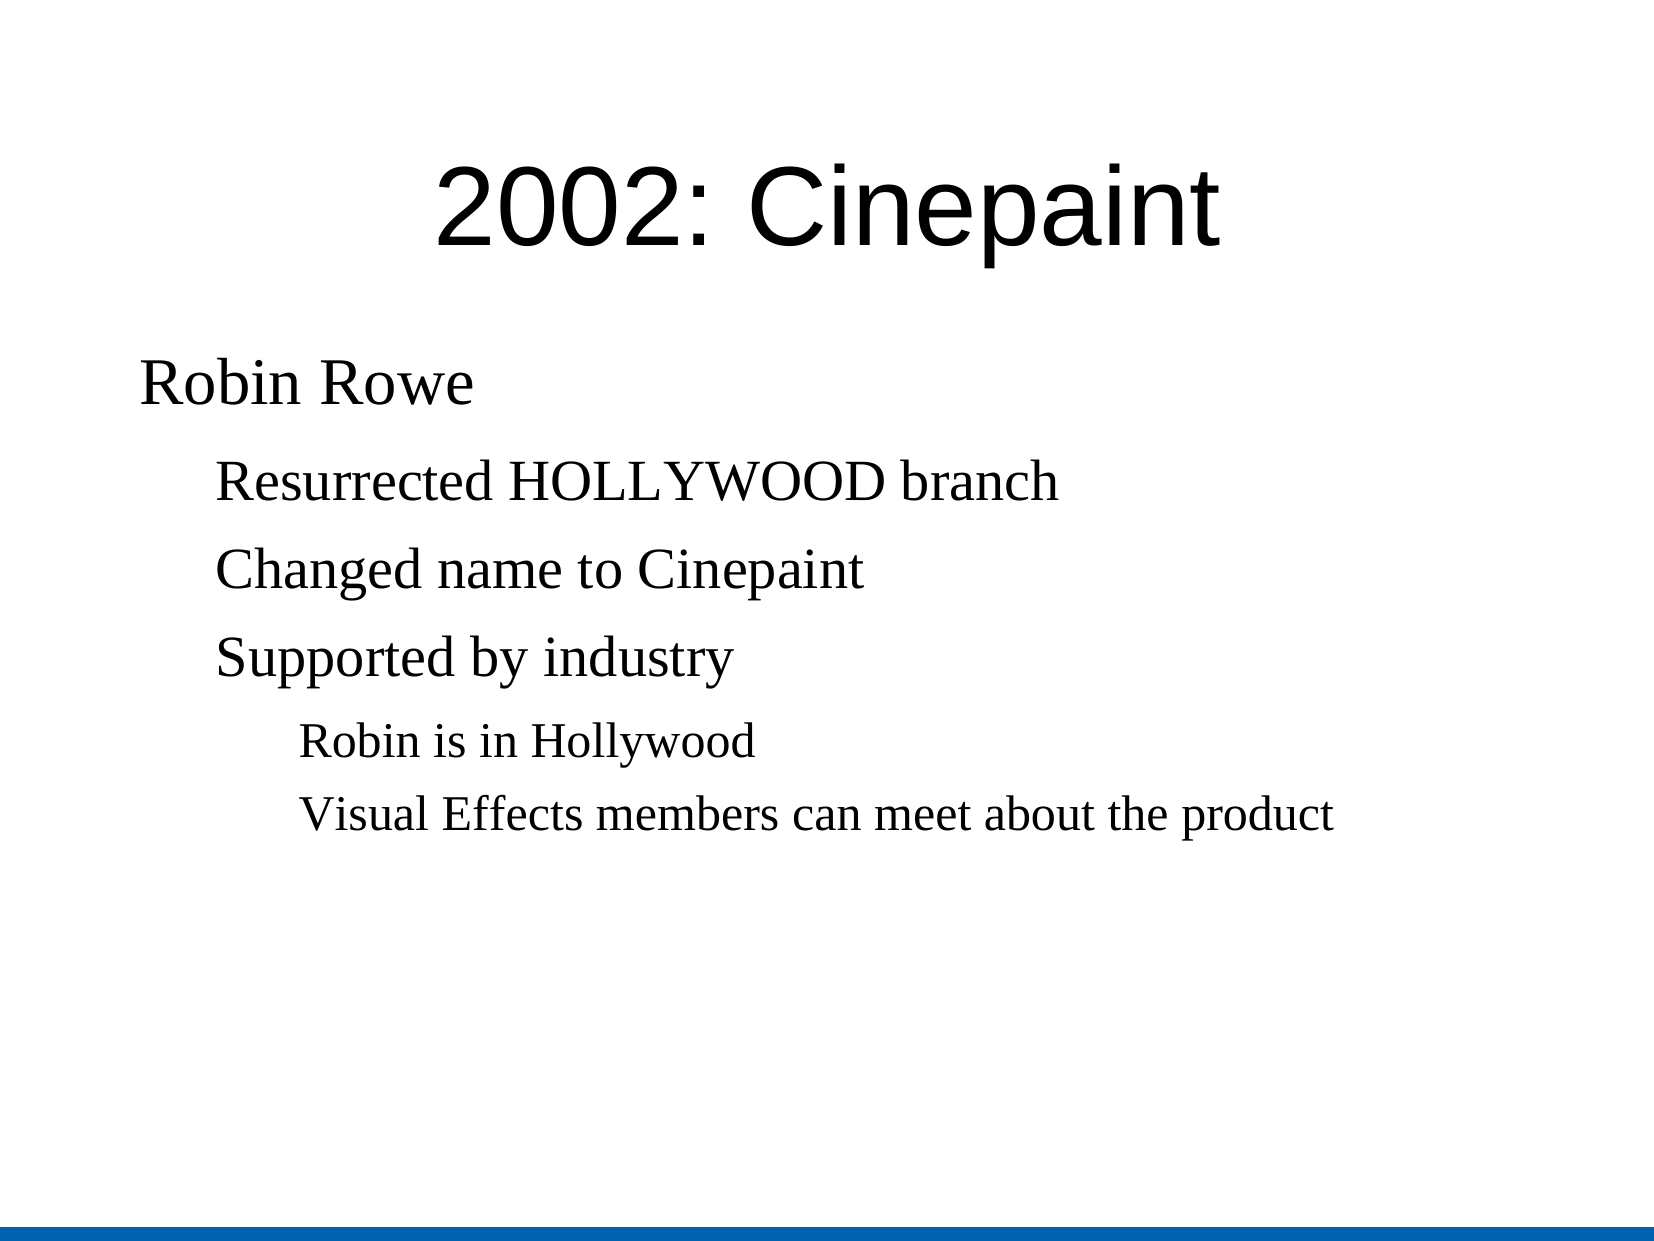

# 2002: Cinepaint
Robin Rowe
Resurrected HOLLYWOOD branch
Changed name to Cinepaint
Supported by industry
Robin is in Hollywood
Visual Effects members can meet about the product